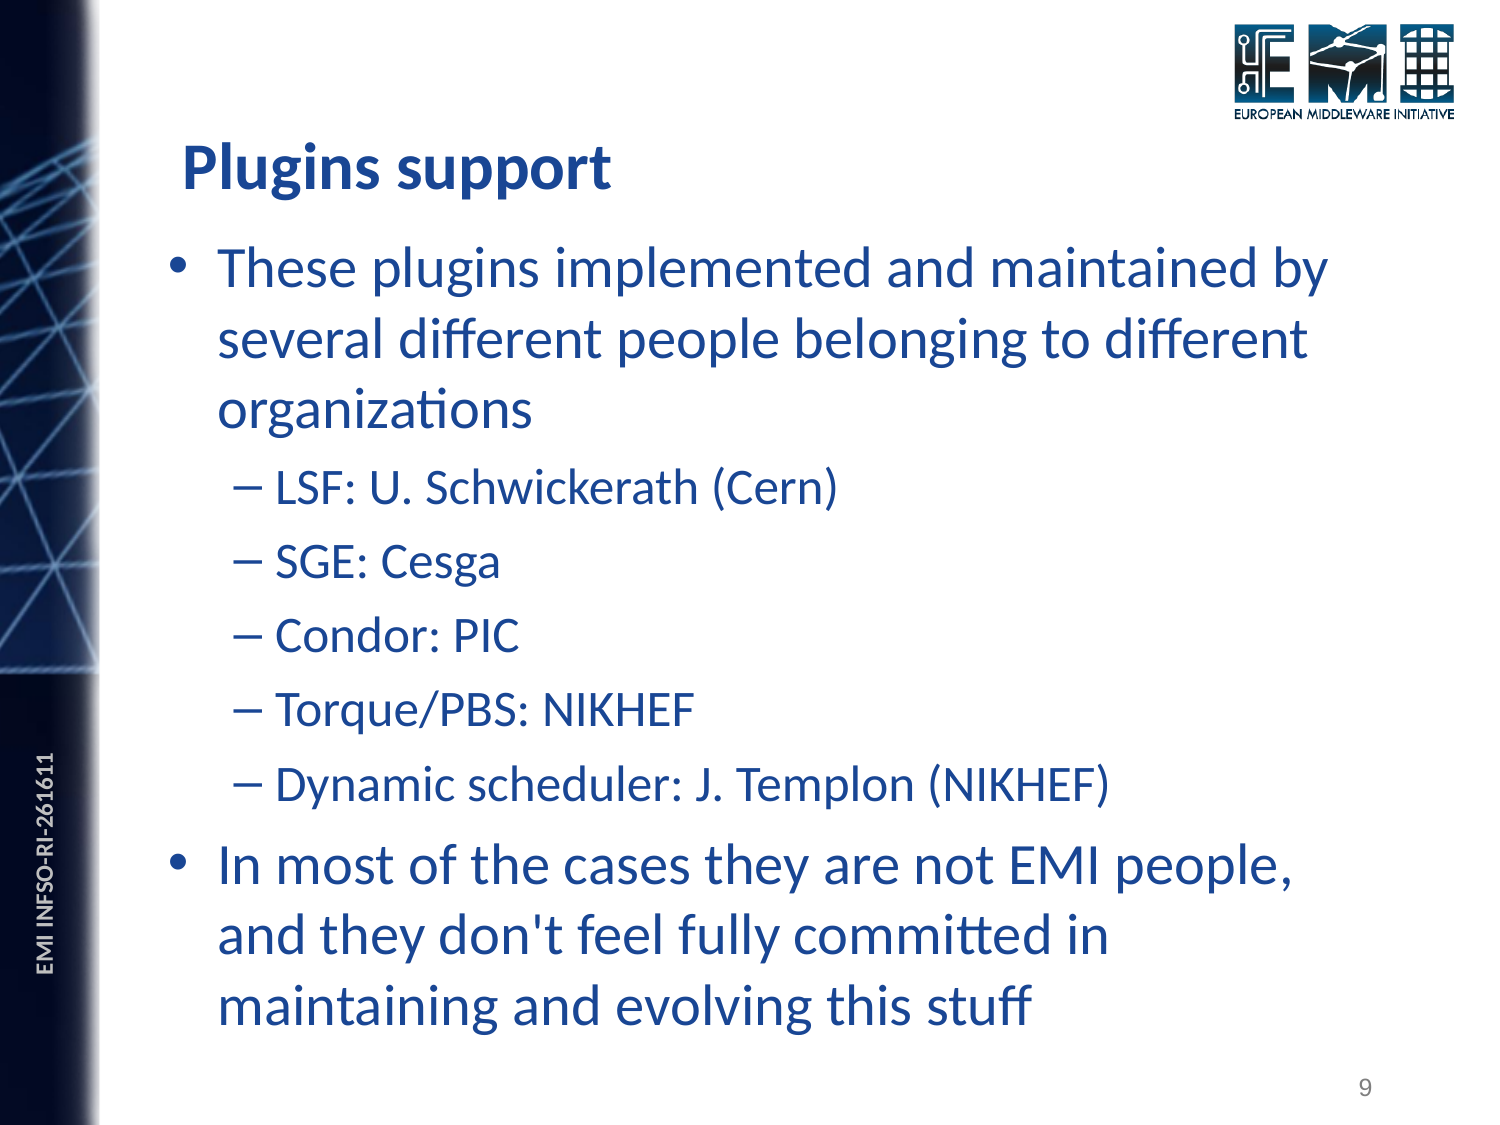

Plugins support
# These plugins implemented and maintained by several different people belonging to different organizations
LSF: U. Schwickerath (Cern)
SGE: Cesga
Condor: PIC
Torque/PBS: NIKHEF
Dynamic scheduler: J. Templon (NIKHEF)
In most of the cases they are not EMI people, and they don't feel fully committed in maintaining and evolving this stuff